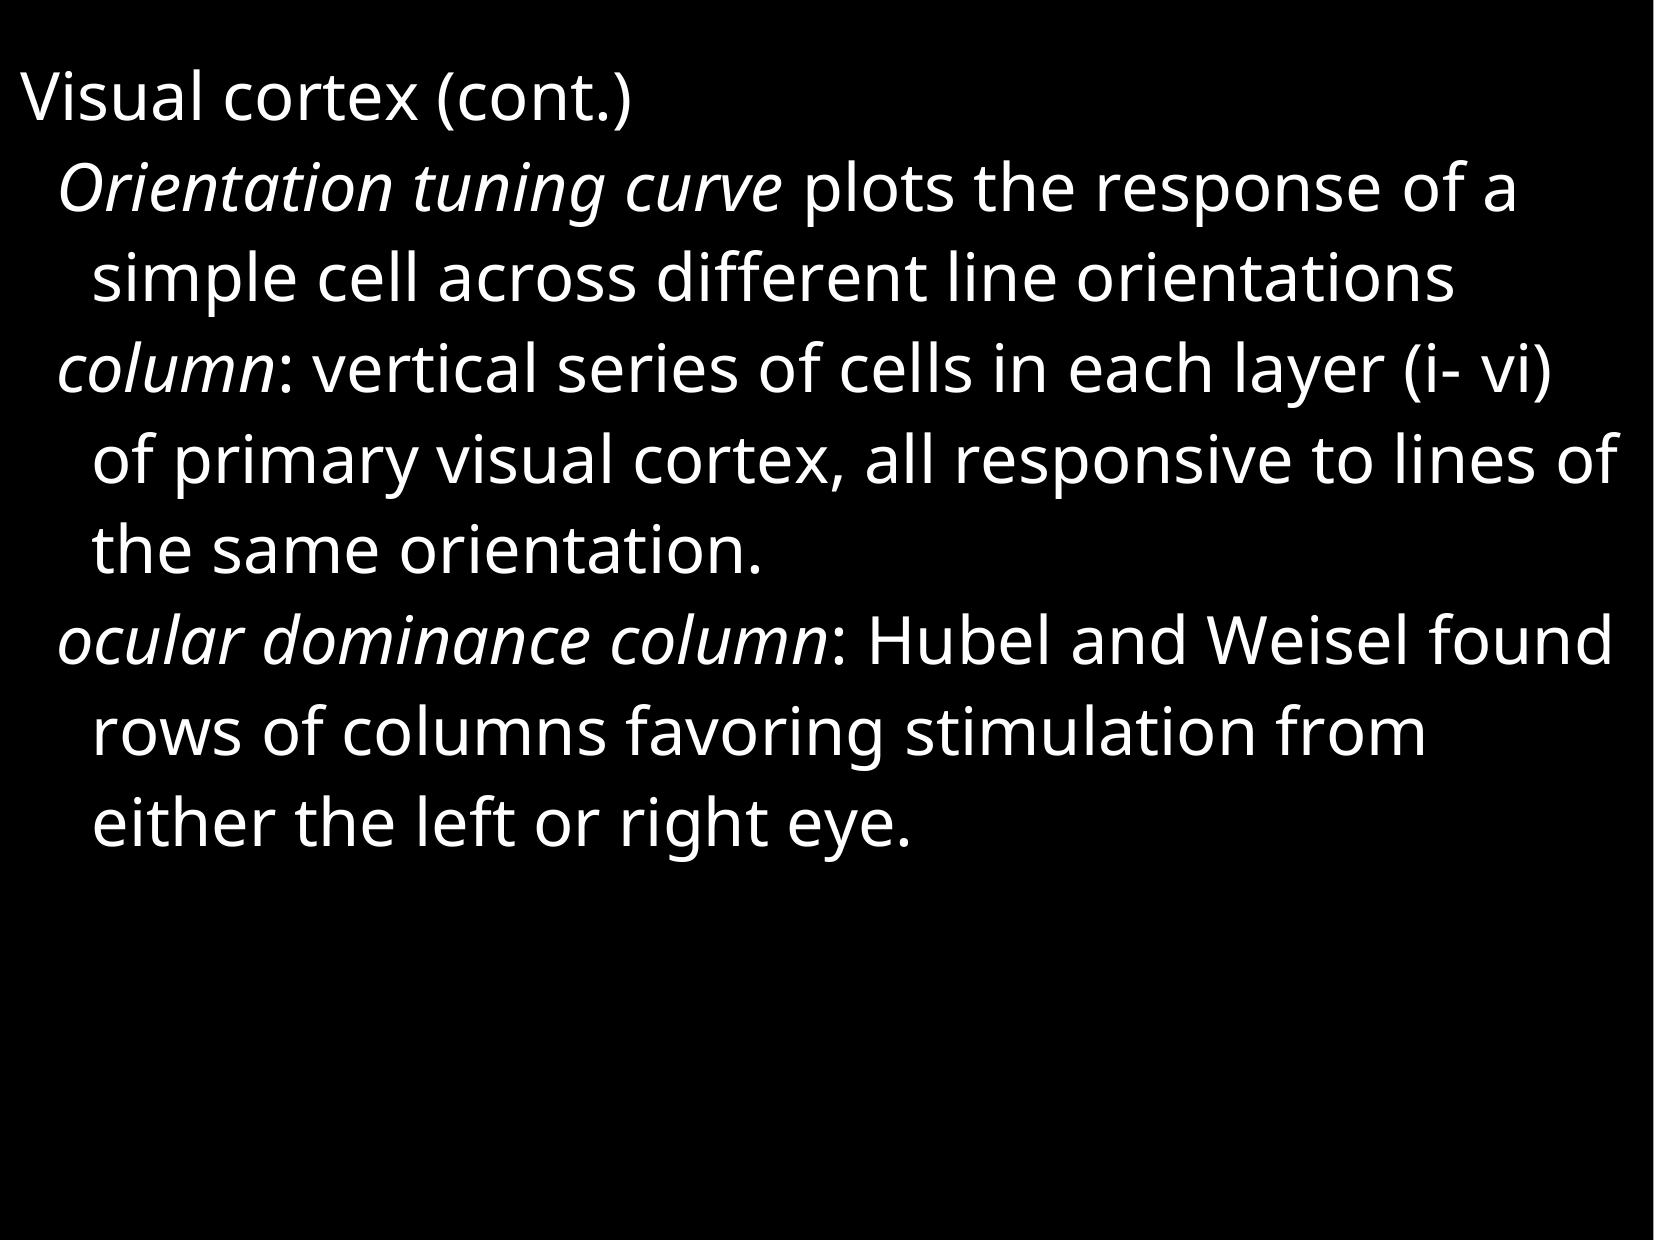

Visual cortex (cont.)
Orientation tuning curve plots the response of a simple cell across different line orientations
column: vertical series of cells in each layer (i- vi) of primary visual cortex, all responsive to lines of the same orientation.
ocular dominance column: Hubel and Weisel found rows of columns favoring stimulation from either the left or right eye.